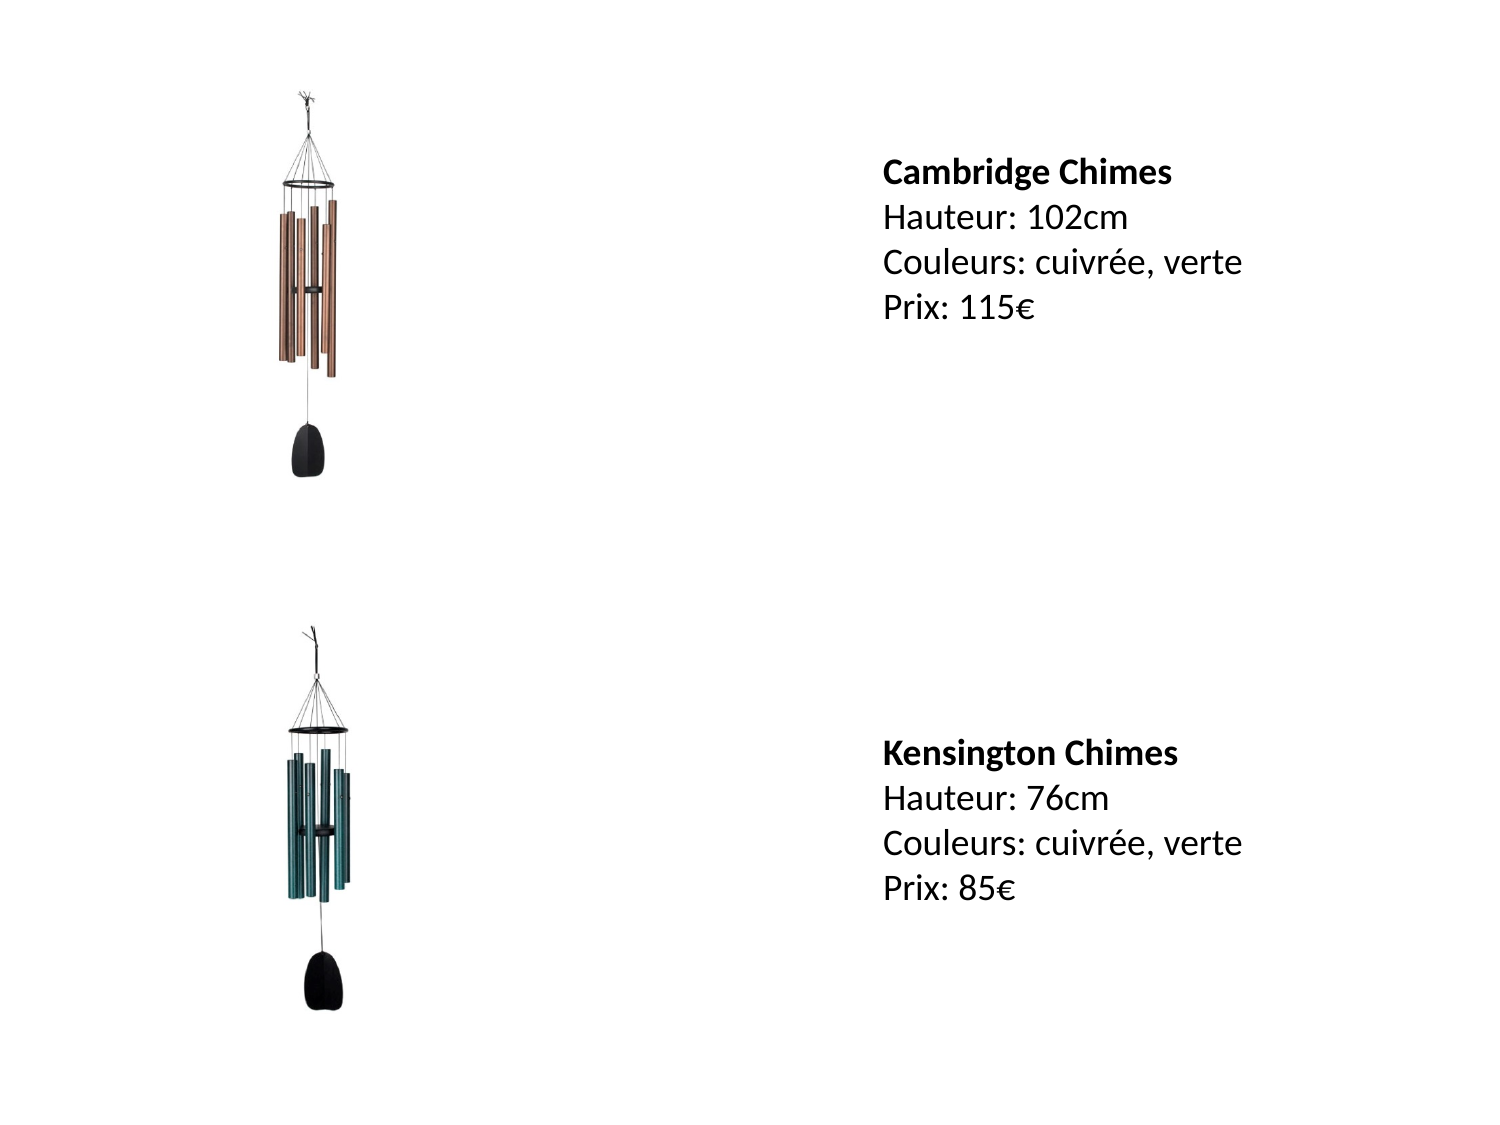

Cambridge Chimes
Hauteur: 102cm
Couleurs: cuivrée, verte
Prix: 115€
Kensington Chimes
Hauteur: 76cm
Couleurs: cuivrée, verte
Prix: 85€